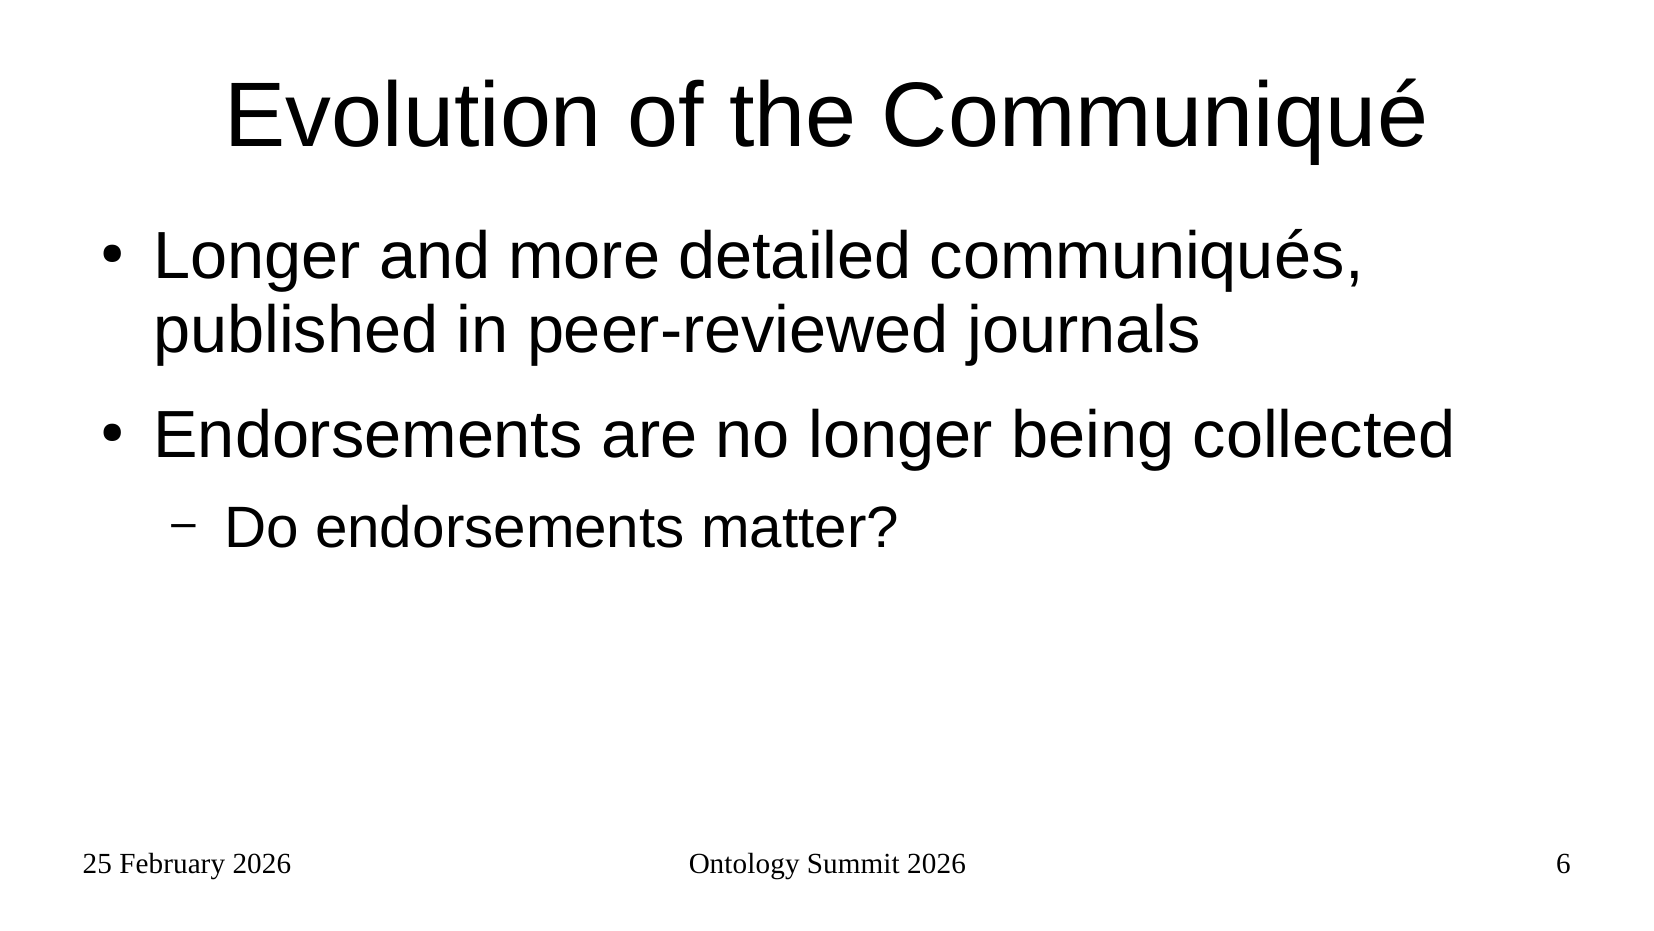

# Evolution of the Communiqué
Longer and more detailed communiqués, published in peer-reviewed journals
Endorsements are no longer being collected
Do endorsements matter?
25 February 2026
Ontology Summit 2026
6